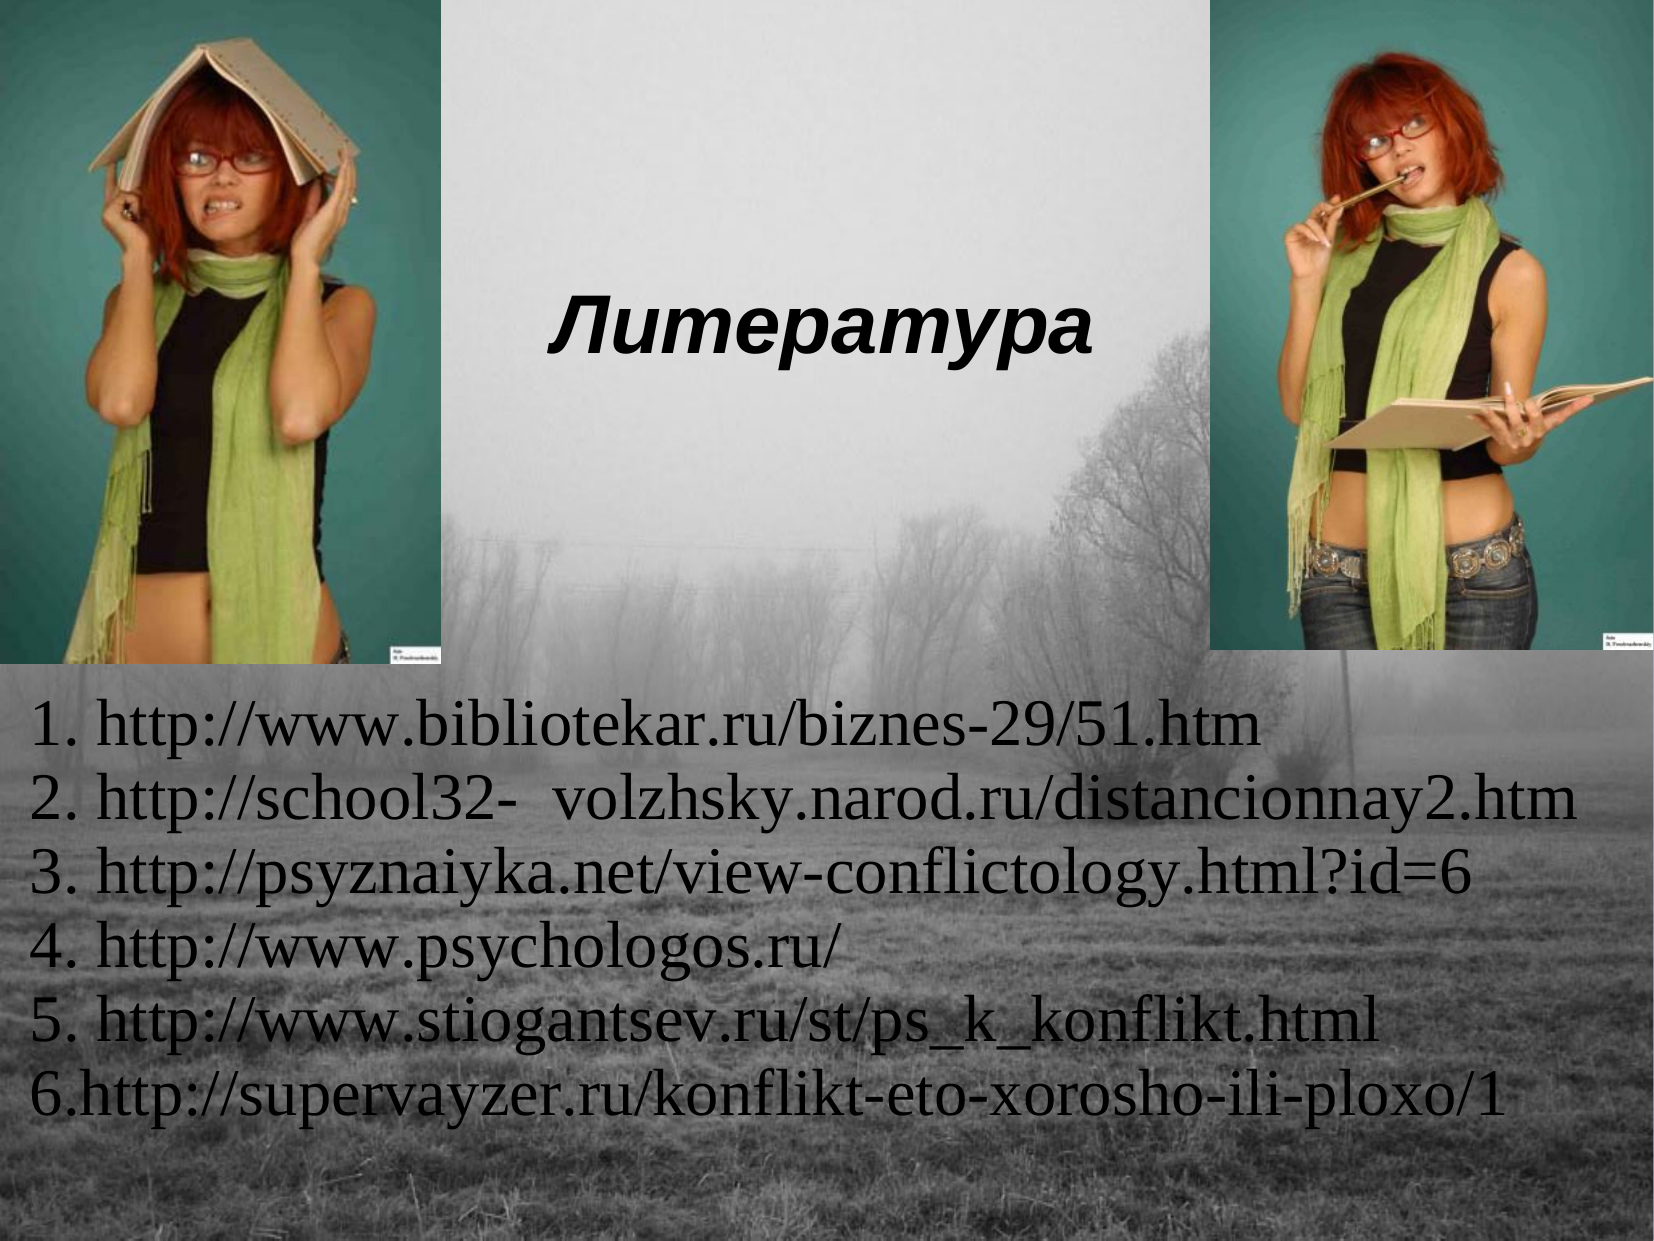

# Литература
1. http://www.bibliotekar.ru/biznes-29/51.htm
2. http://school32- volzhsky.narod.ru/distancionnay2.htm
3. http://psyznaiyka.net/view-conflictology.html?id=6
4. http://www.psychologos.ru/
5. http://www.stiogantsev.ru/st/ps_k_konflikt.html
6.http://supervayzer.ru/konflikt-eto-xorosho-ili-ploxo/1